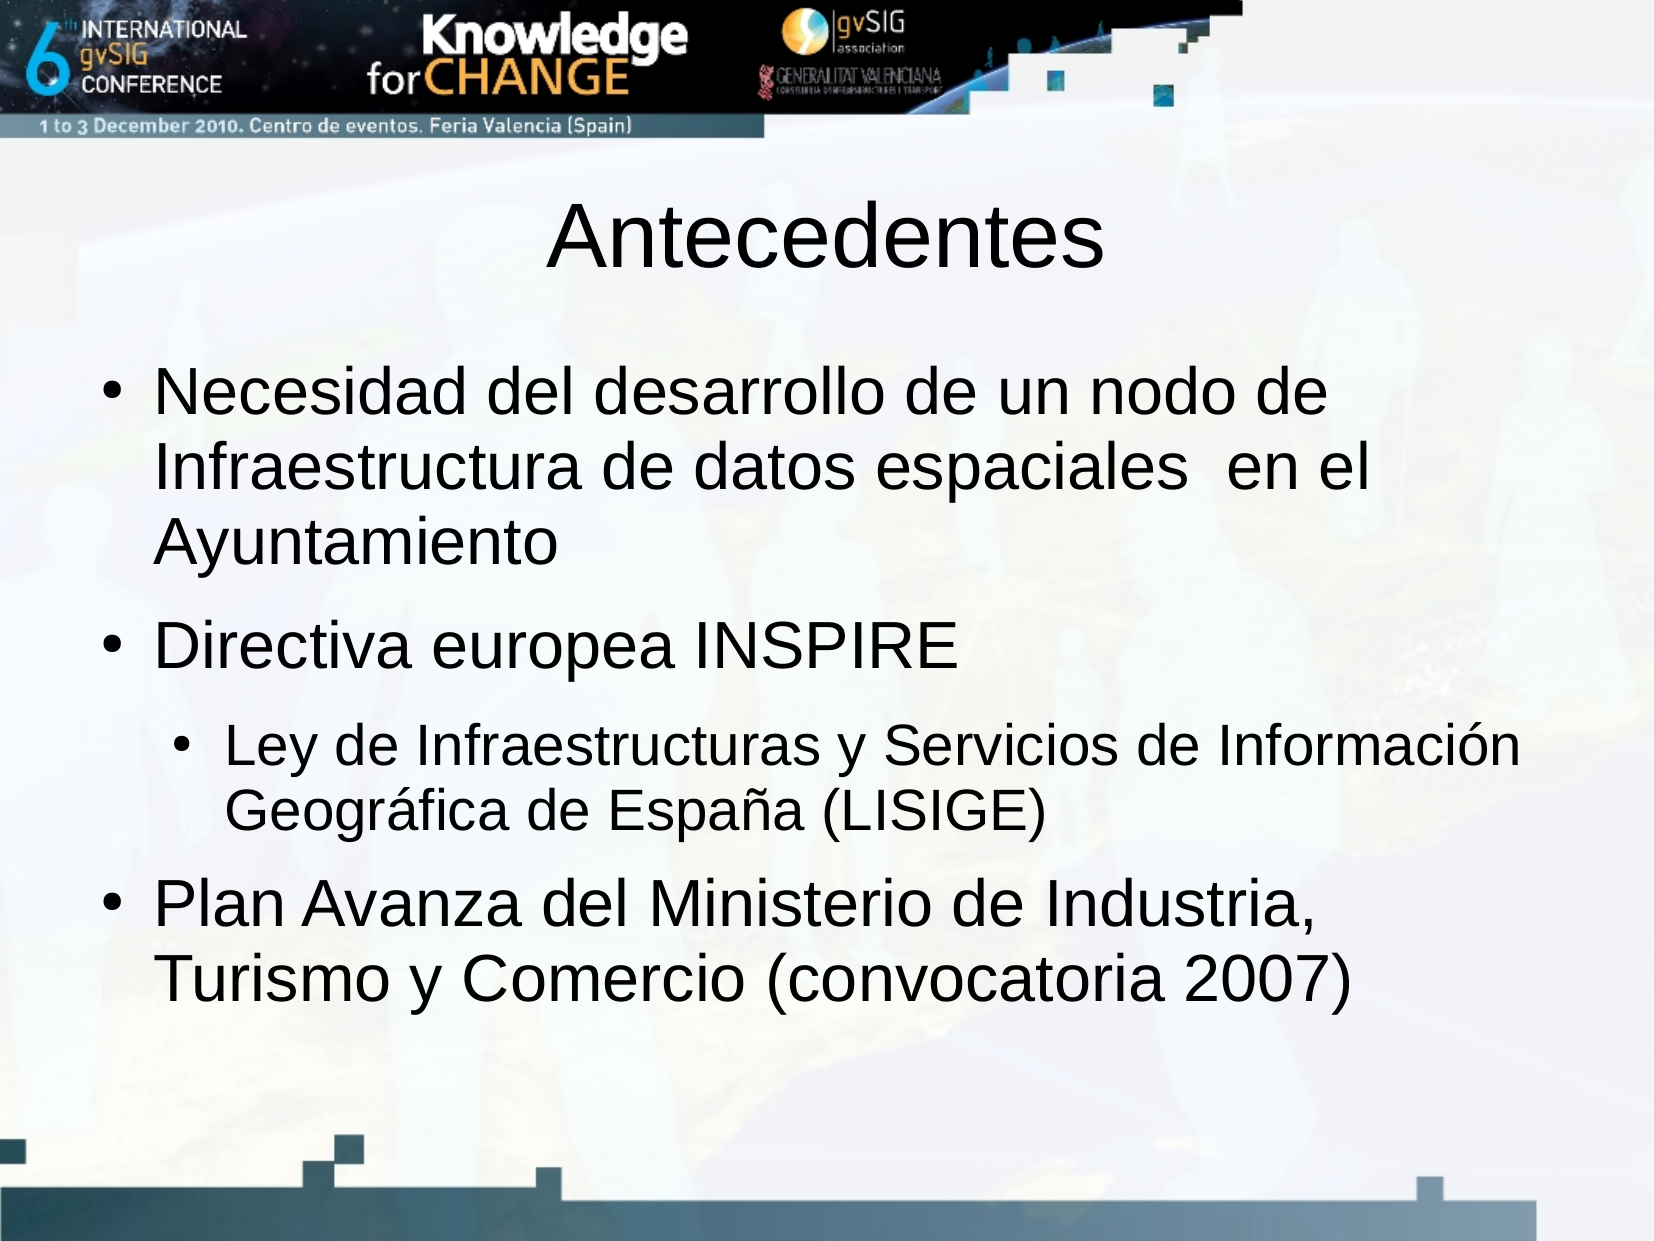

# Antecedentes
Necesidad del desarrollo de un nodo de Infraestructura de datos espaciales en el Ayuntamiento
Directiva europea INSPIRE
Ley de Infraestructuras y Servicios de Información Geográfica de España (LISIGE)
Plan Avanza del Ministerio de Industria, Turismo y Comercio (convocatoria 2007)